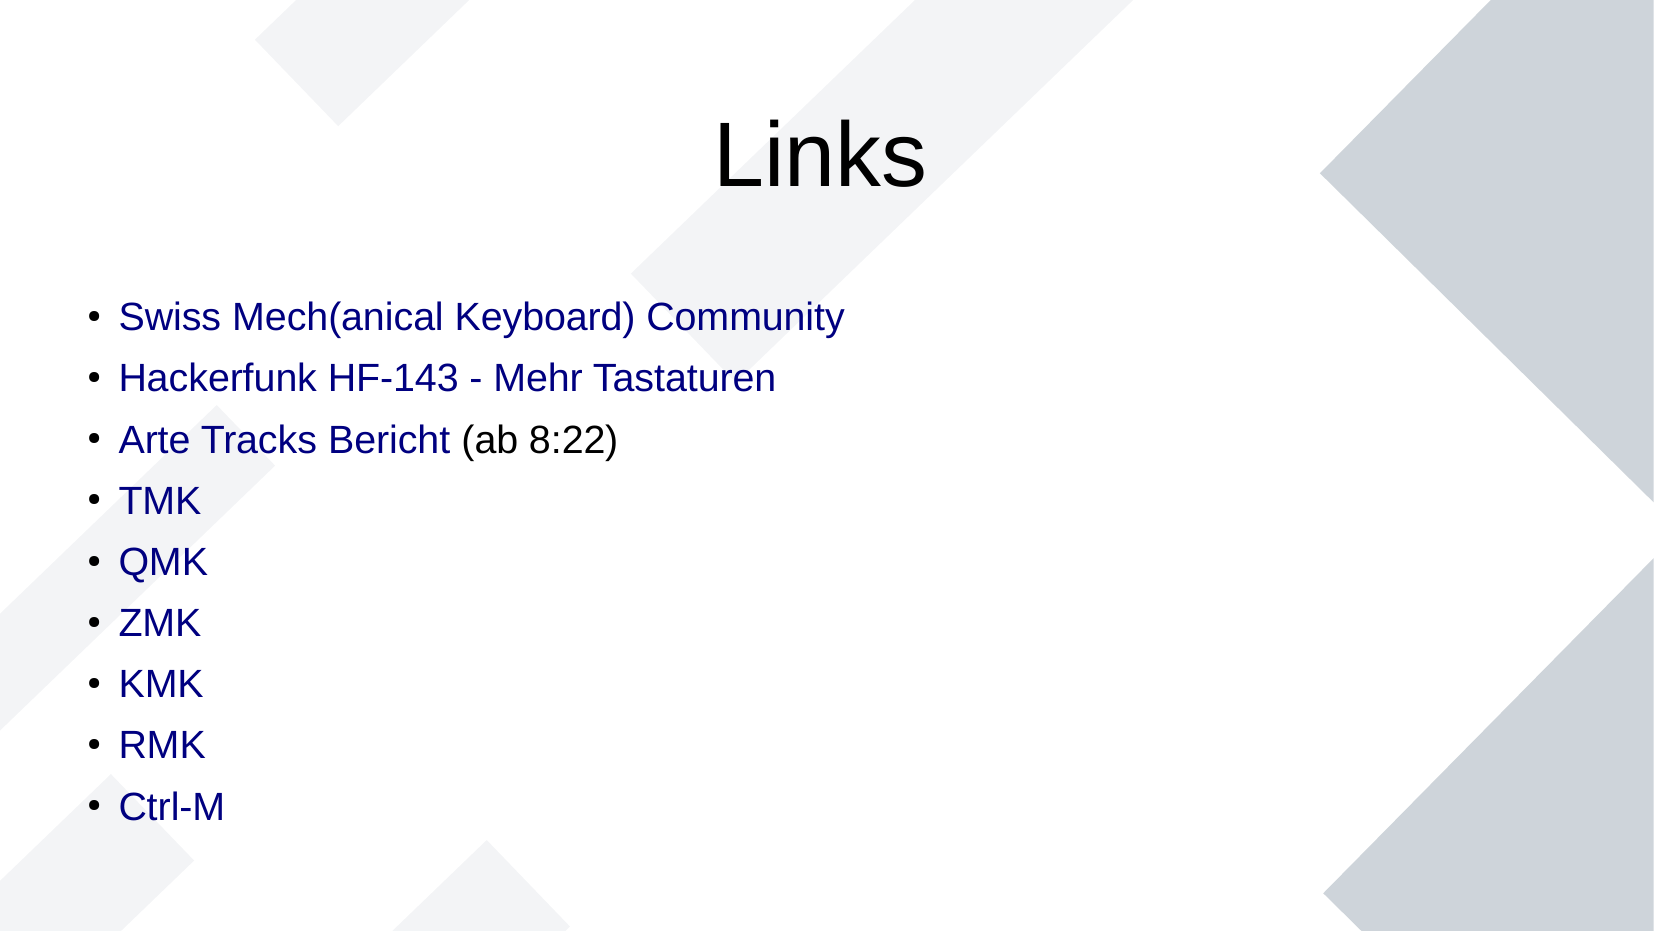

# Links
Swiss Mech(anical Keyboard) Community
Hackerfunk HF-143 - Mehr Tastaturen
Arte Tracks Bericht (ab 8:22)
TMK
QMK
ZMK
KMK
RMK
Ctrl-M